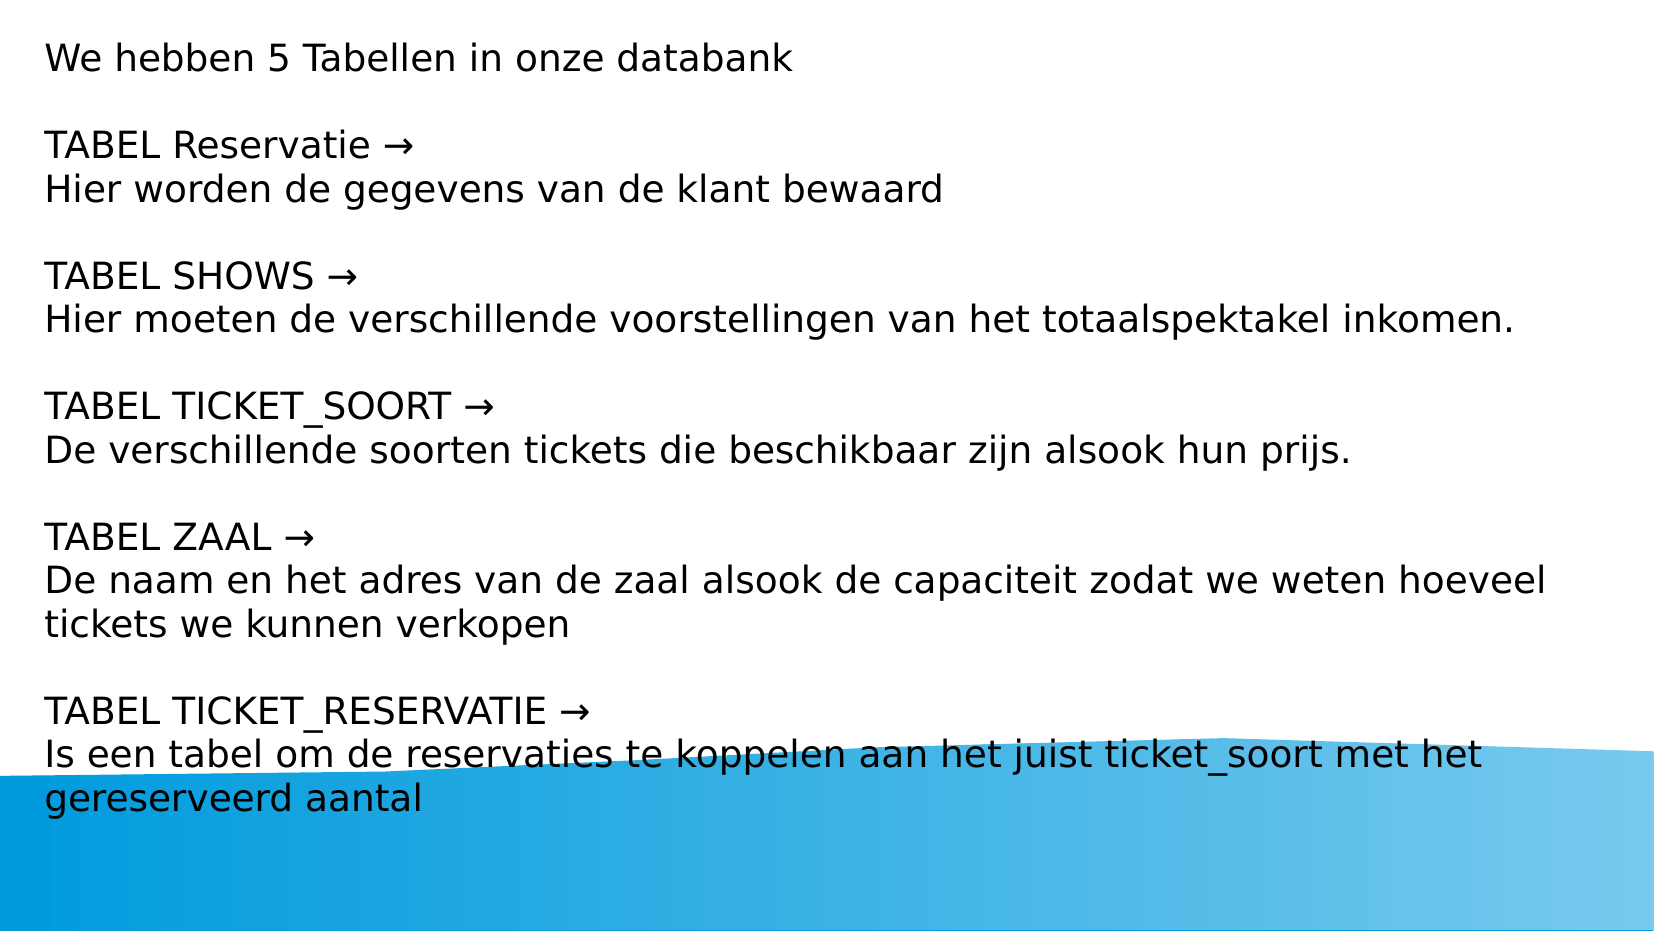

We hebben 5 Tabellen in onze databank
TABEL Reservatie →
Hier worden de gegevens van de klant bewaard
TABEL SHOWS →
Hier moeten de verschillende voorstellingen van het totaalspektakel inkomen.
TABEL TICKET_SOORT →
De verschillende soorten tickets die beschikbaar zijn alsook hun prijs.
TABEL ZAAL →
De naam en het adres van de zaal alsook de capaciteit zodat we weten hoeveel tickets we kunnen verkopen
TABEL TICKET_RESERVATIE →
Is een tabel om de reservaties te koppelen aan het juist ticket_soort met het gereserveerd aantal